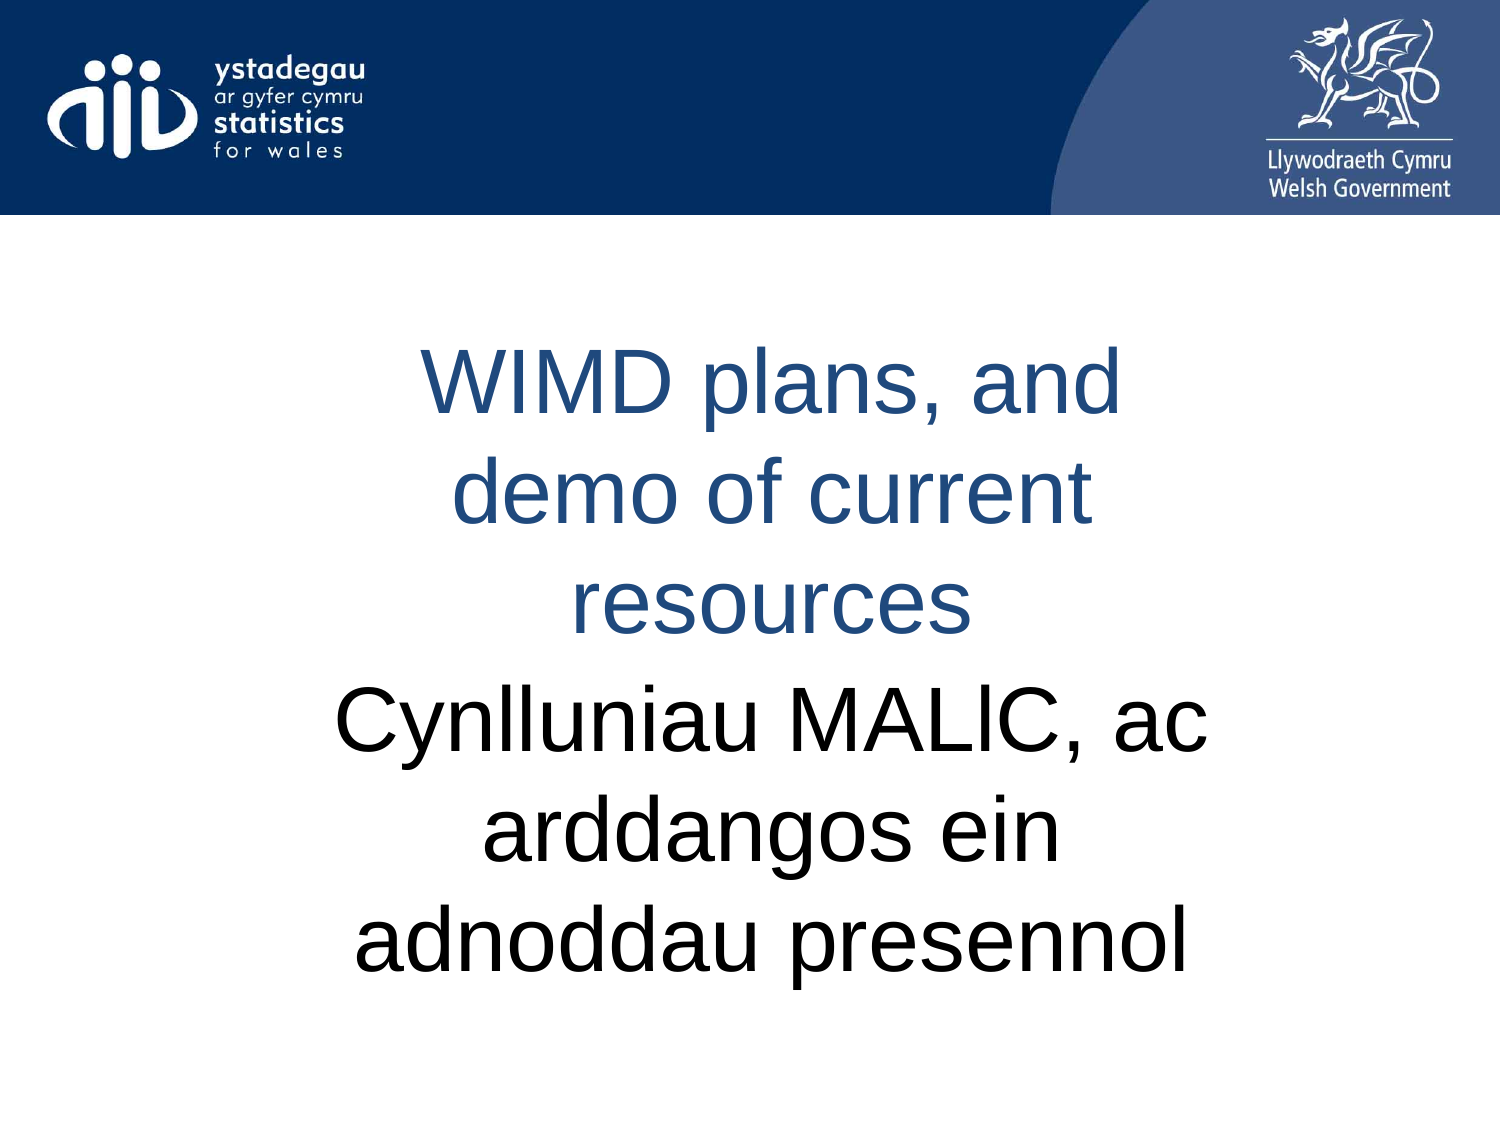

WIMD plans, and demo of current resources
Cynlluniau MALlC, ac arddangos ein adnoddau presennol